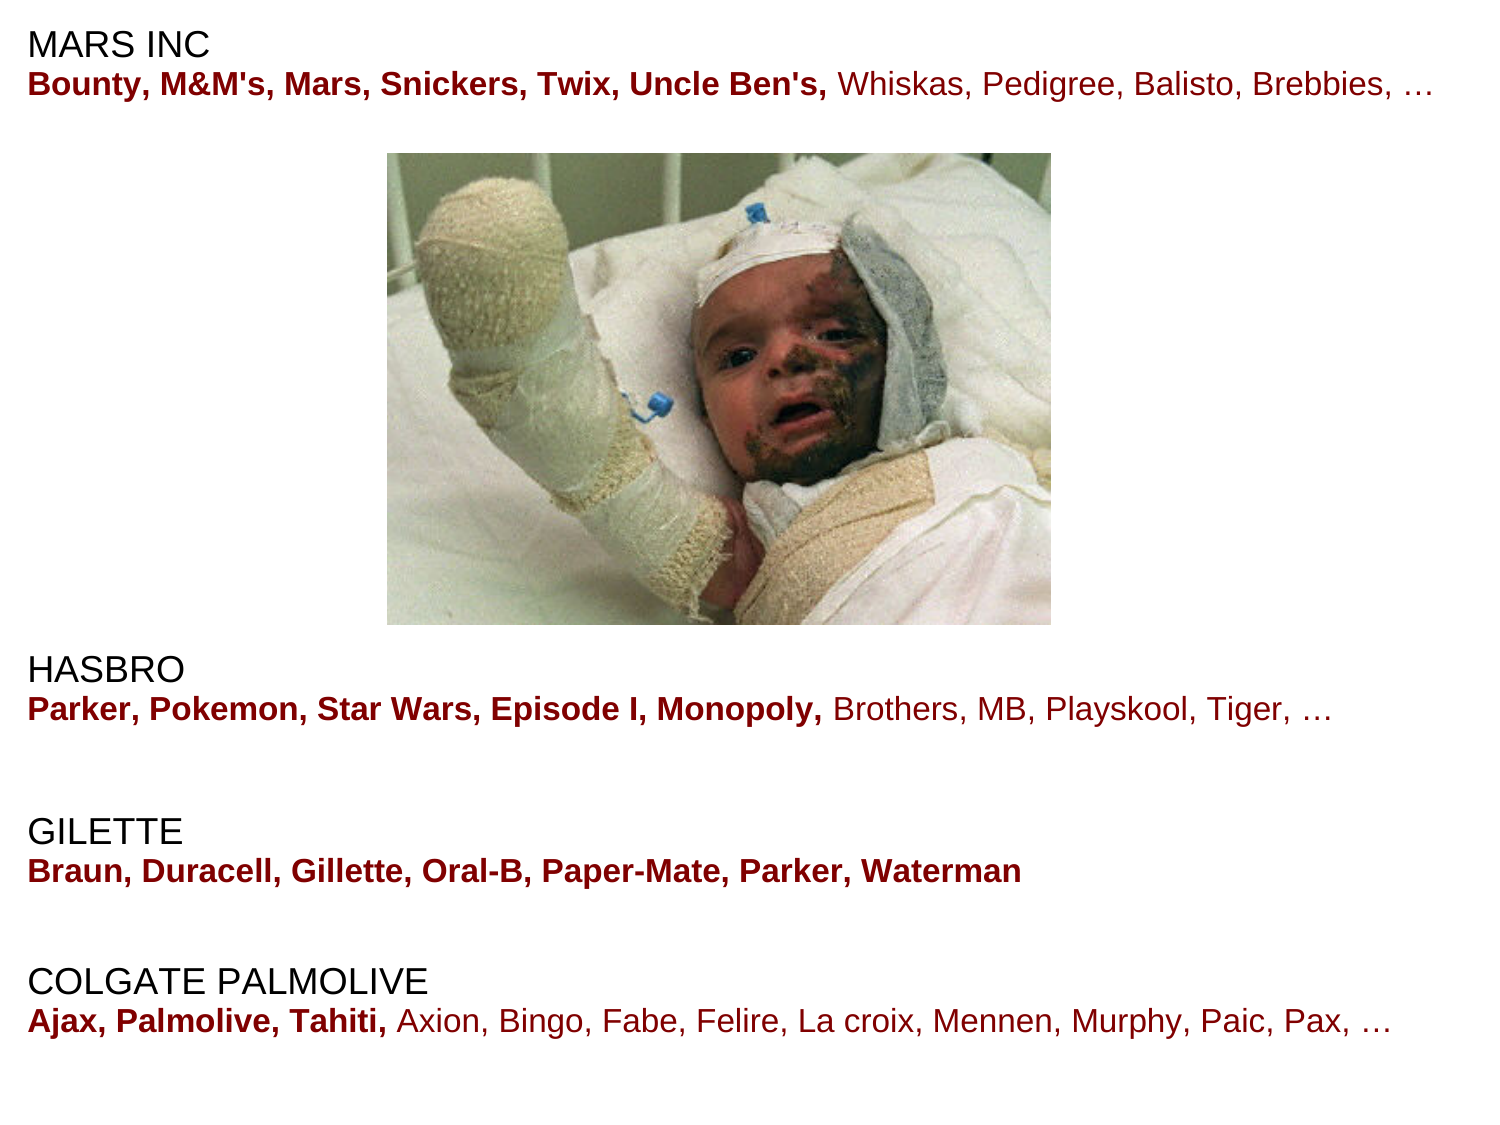

MARS INC
Bounty, M&M's, Mars, Snickers, Twix, Uncle Ben's, Whiskas, Pedigree, Balisto, Brebbies, …
HASBRO
Parker, Pokemon, Star Wars, Episode I, Monopoly, Brothers, MB, Playskool, Tiger, …
GILETTE
Braun, Duracell, Gillette, Oral-B, Paper-Mate, Parker, Waterman
COLGATE PALMOLIVE
Ajax, Palmolive, Tahiti, Axion, Bingo, Fabe, Felire, La croix, Mennen, Murphy, Paic, Pax, …